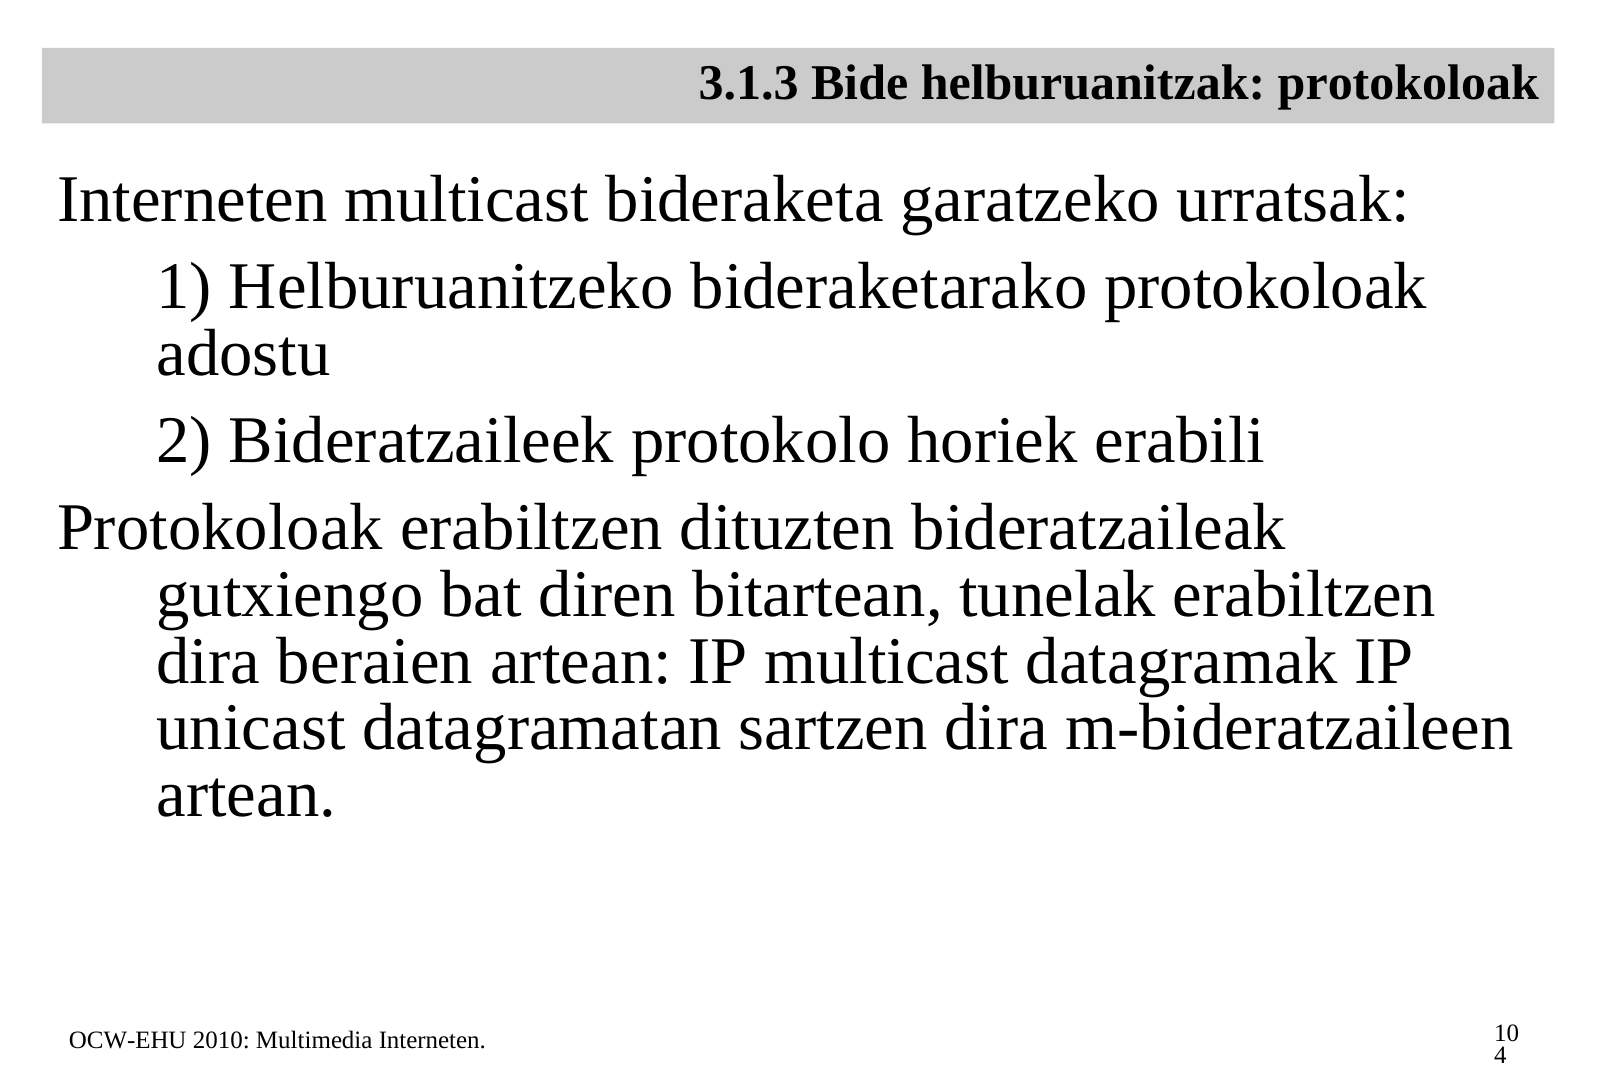

3.1.3 Bide helburuanitzak: protokoloak
# Interneten multicast bideraketa garatzeko urratsak:
	1) Helburuanitzeko bideraketarako protokoloak adostu
	2) Bideratzaileek protokolo horiek erabili
Protokoloak erabiltzen dituzten bideratzaileak gutxiengo bat diren bitartean, tunelak erabiltzen dira beraien artean: IP multicast datagramak IP unicast datagramatan sartzen dira m-bideratzaileen artean.
104